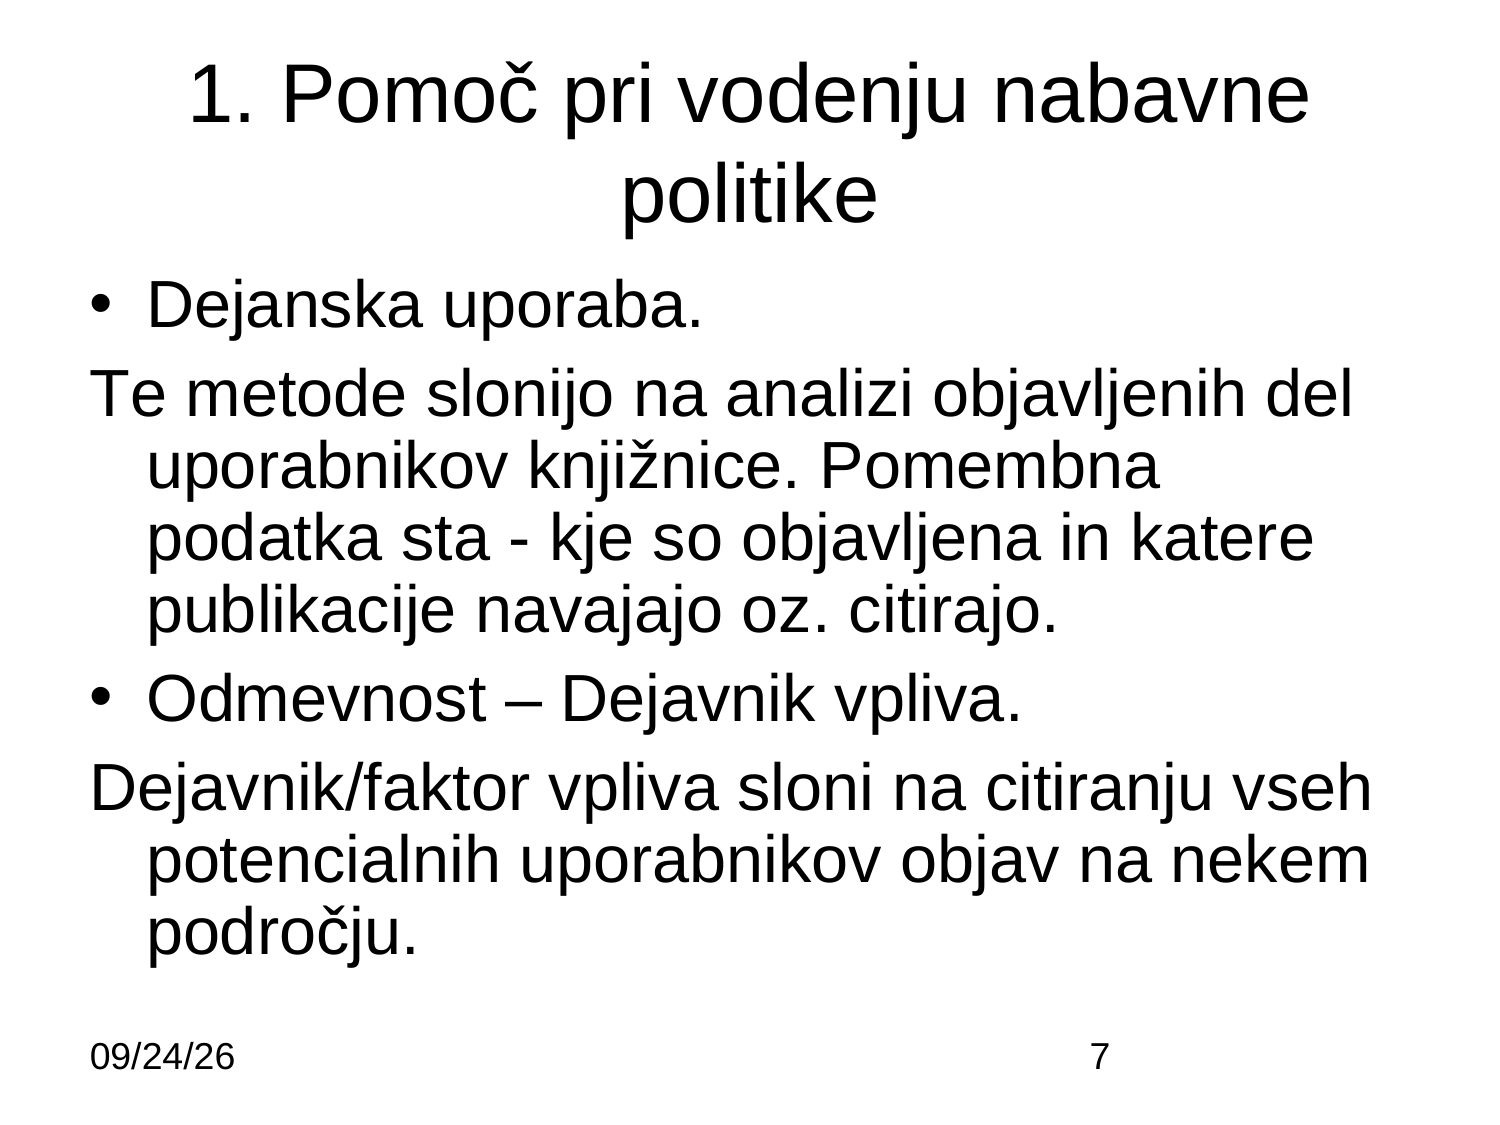

# 1. Pomoč pri vodenju nabavne politike
Dejanska uporaba.
Te metode slonijo na analizi objavljenih del uporabnikov knjižnice. Pomembna podatka sta - kje so objavljena in katere publikacije navajajo oz. citirajo.
Odmevnost – Dejavnik vpliva.
Dejavnik/faktor vpliva sloni na citiranju vseh potencialnih uporabnikov objav na nekem področju.
7